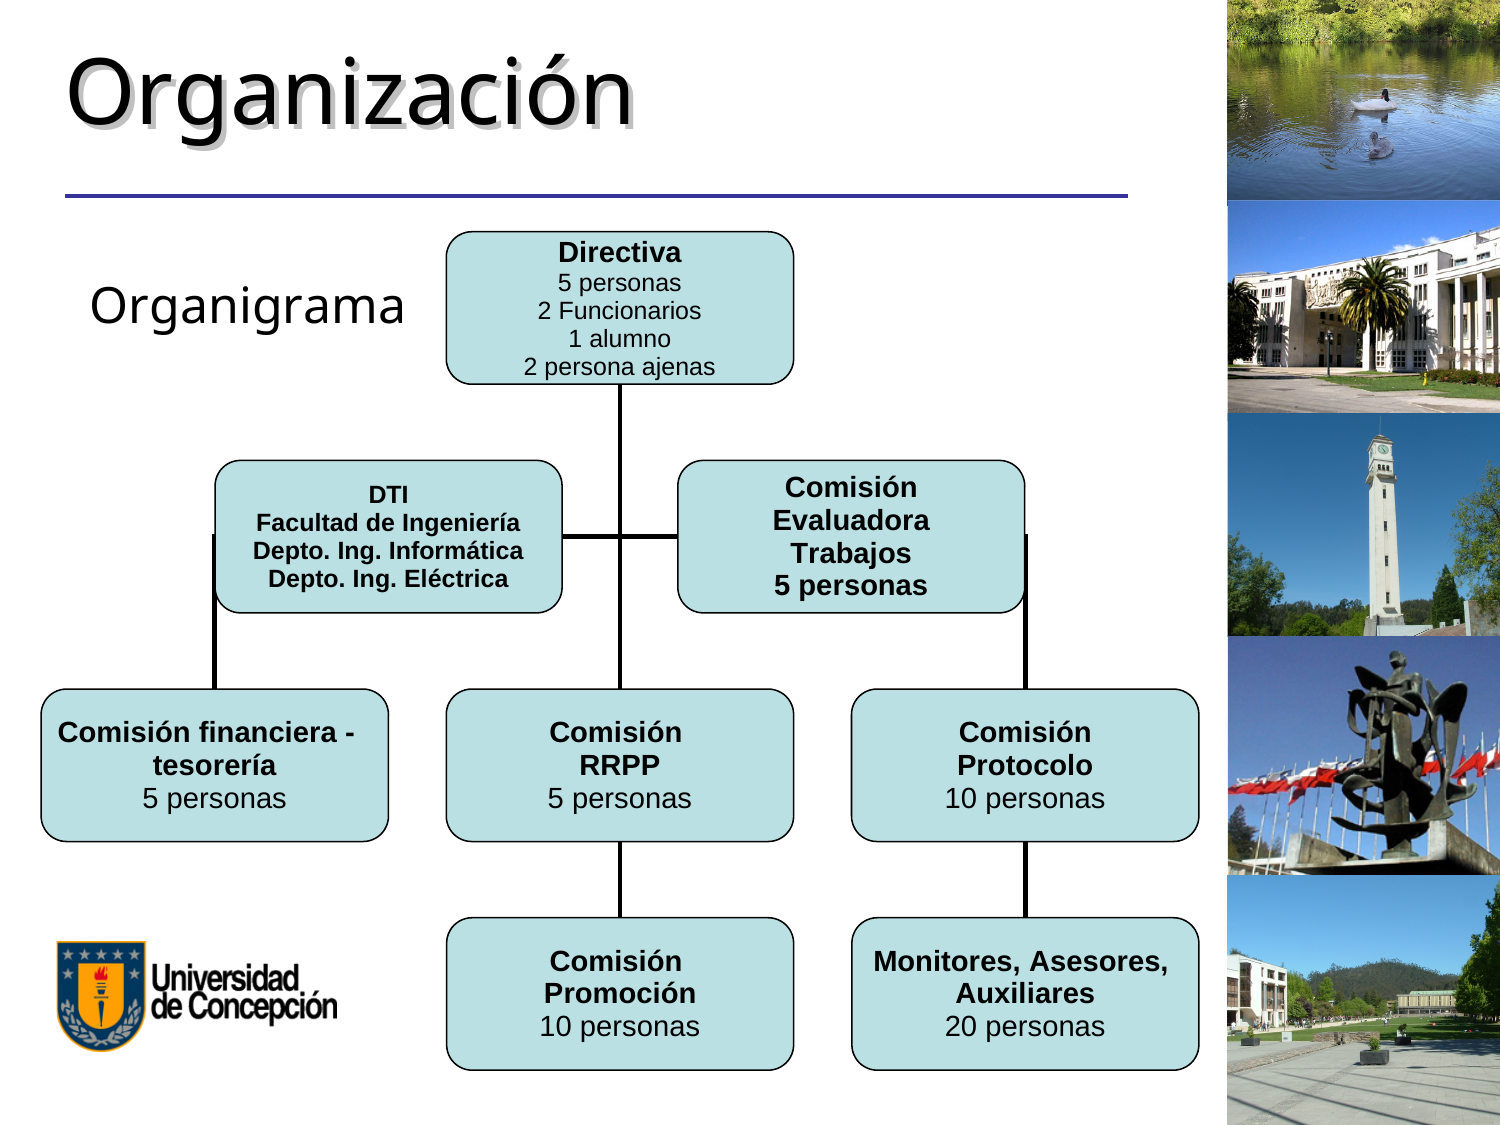

# Organización
Directiva
5 personas
2 Funcionarios
1 alumno
2 persona ajenas
DTI
Facultad de Ingeniería
Depto. Ing. Informática
Depto. Ing. Eléctrica
Comisión
Evaluadora
Trabajos
5 personas
Comisión financiera -
tesorería
5 personas
Comisión
RRPP
5 personas
Comisión
Protocolo
10 personas
Comisión
Promoción
10 personas
Monitores, Asesores,
Auxiliares
20 personas
Organigrama